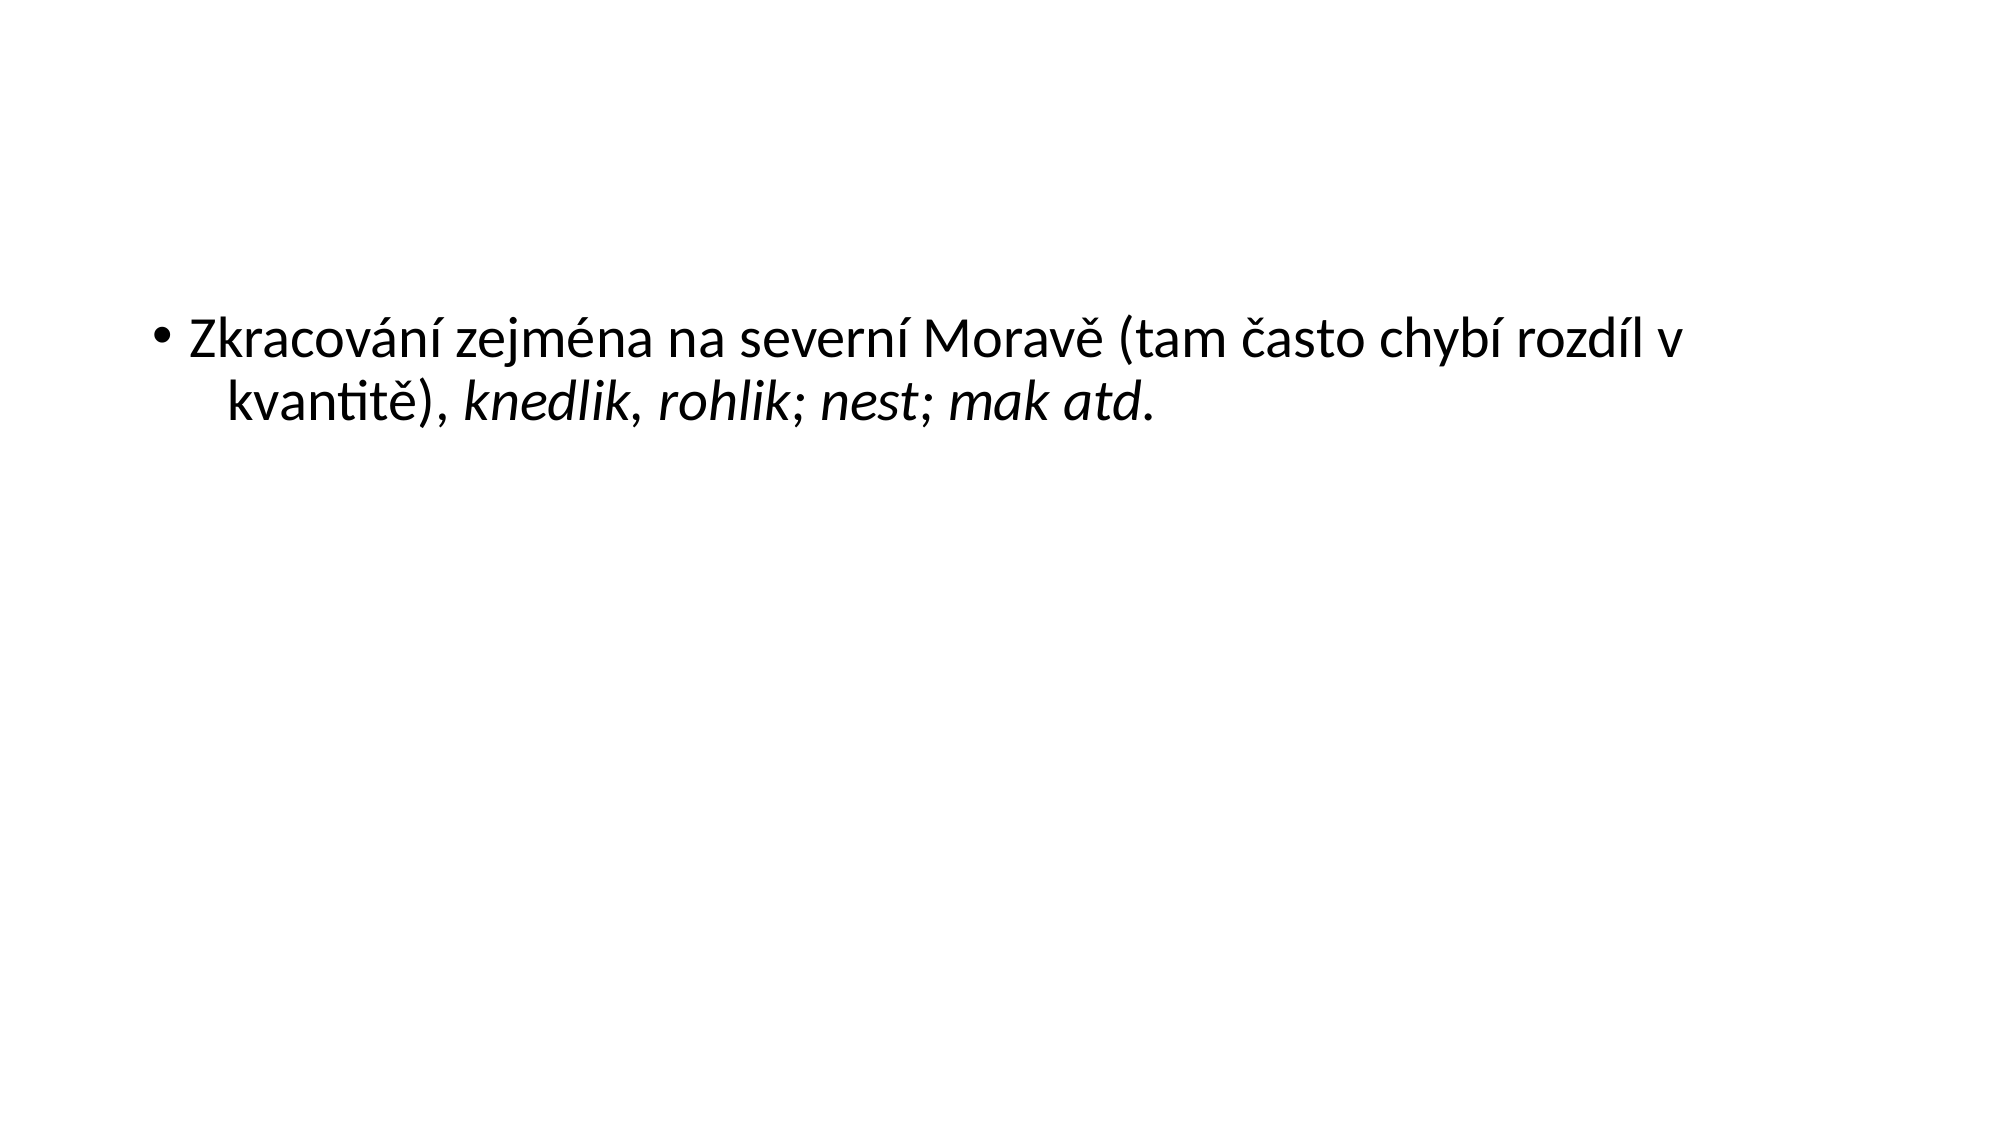

#
Zkracování zejména na severní Moravě (tam často chybí rozdíl v kvantitě), knedlik, rohlik; nest; mak atd.